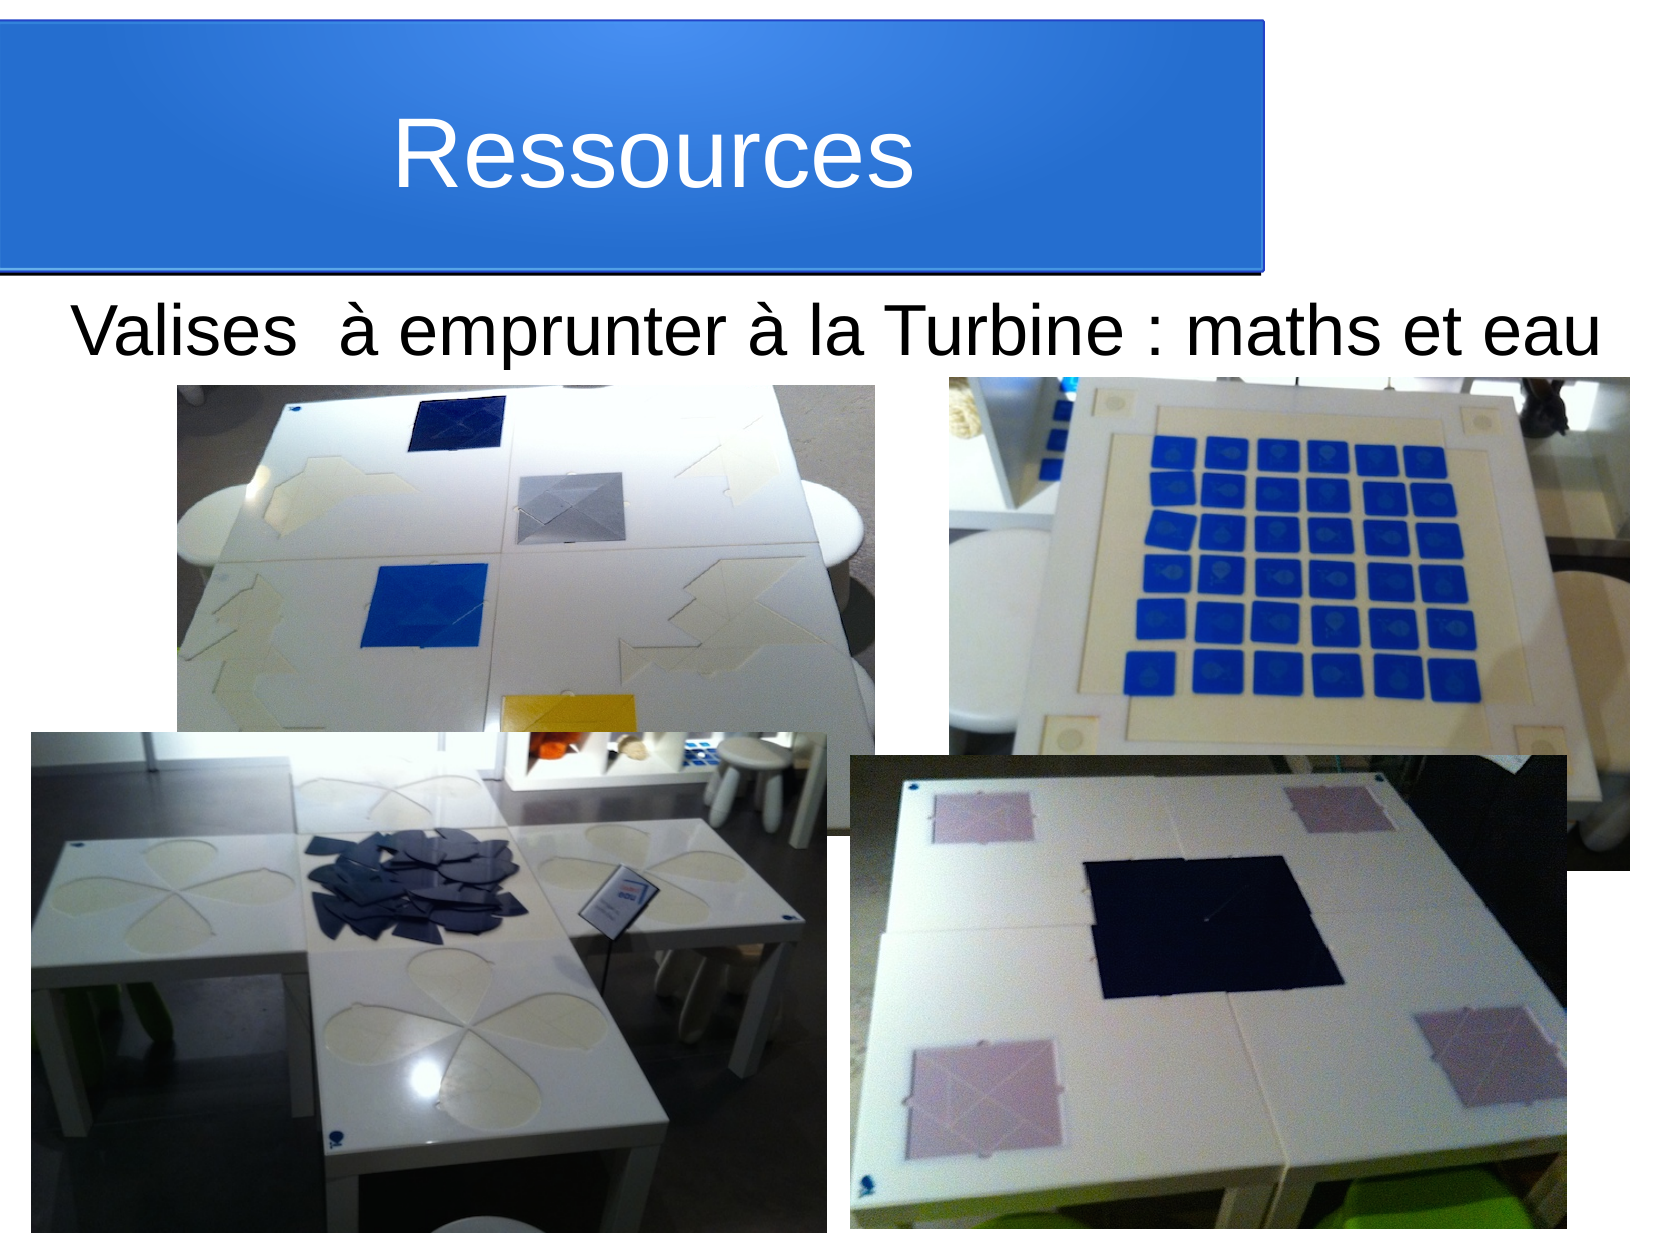

# Ressources
Valises à emprunter à la Turbine : maths et eau